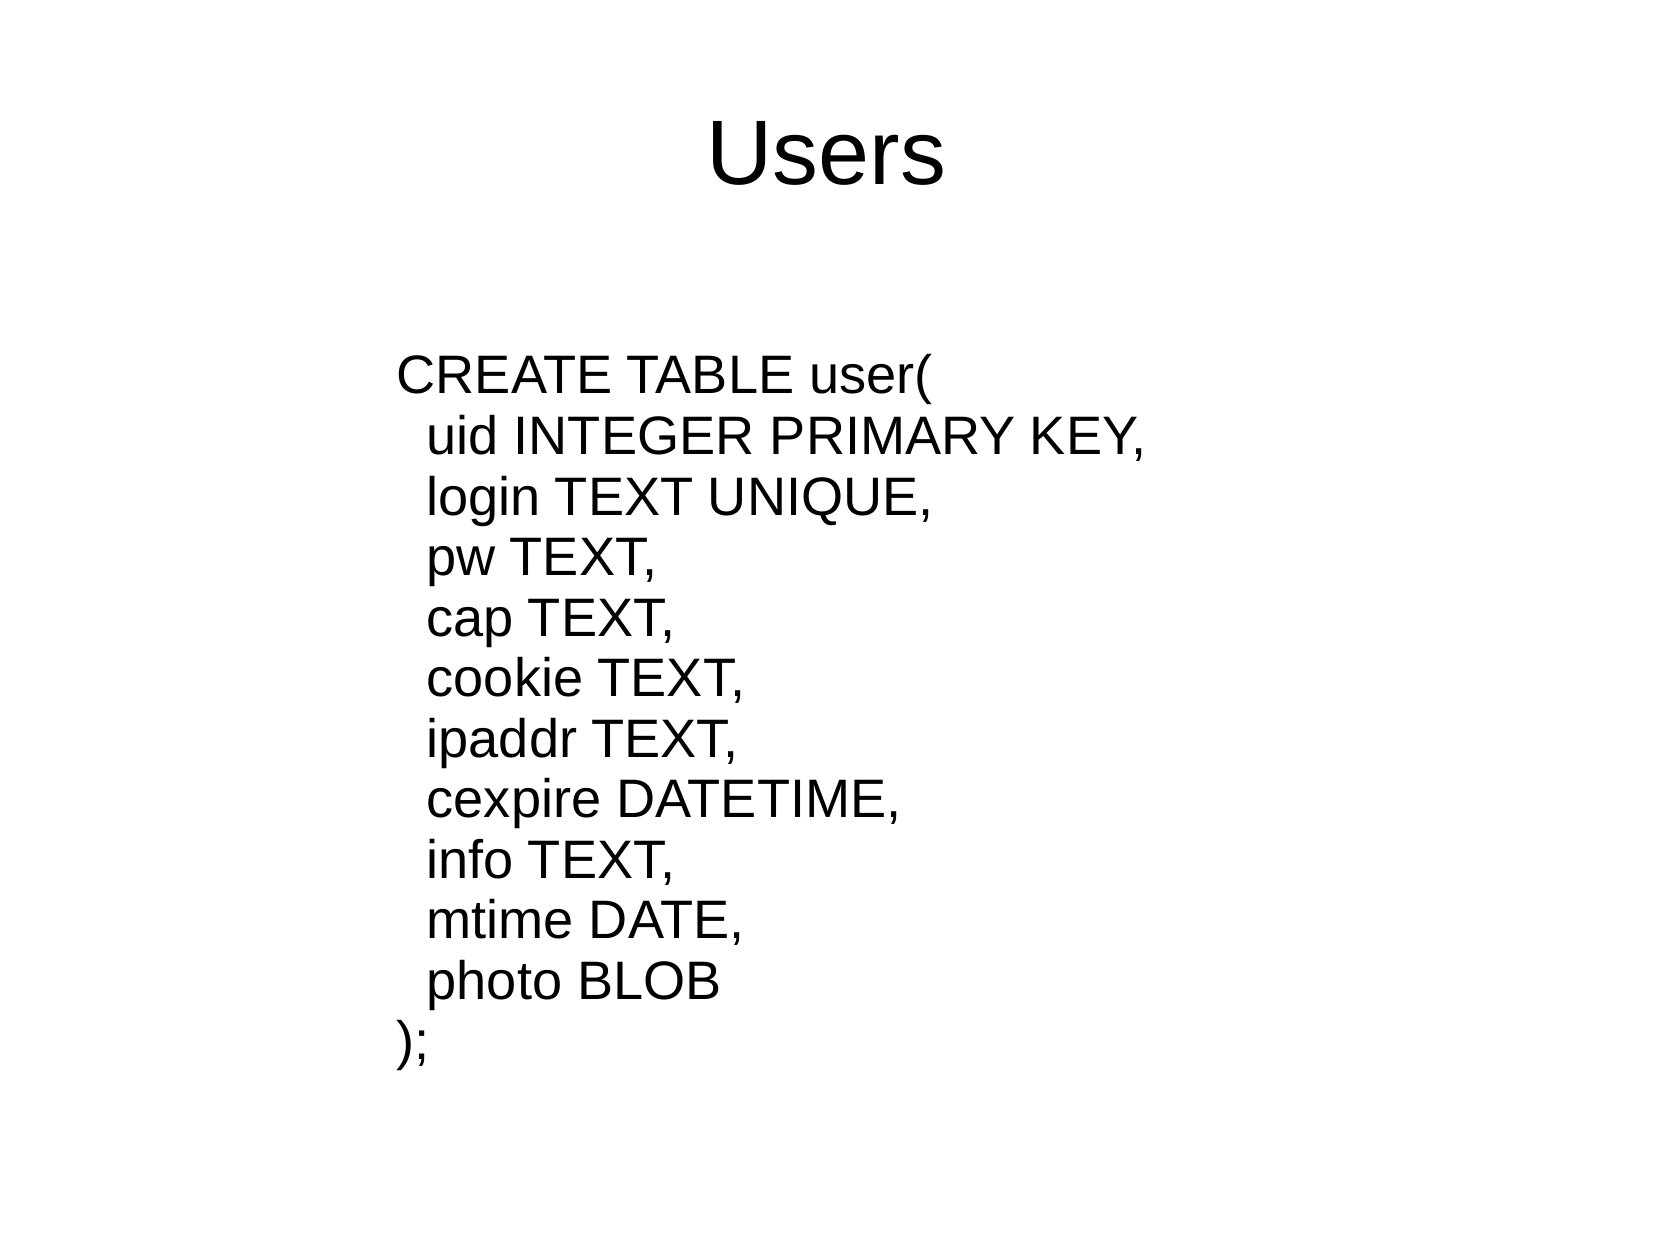

# Users
CREATE TABLE user(
 uid INTEGER PRIMARY KEY,
 login TEXT UNIQUE,
 pw TEXT,
 cap TEXT,
 cookie TEXT,
 ipaddr TEXT,
 cexpire DATETIME,
 info TEXT,
 mtime DATE,
 photo BLOB
);